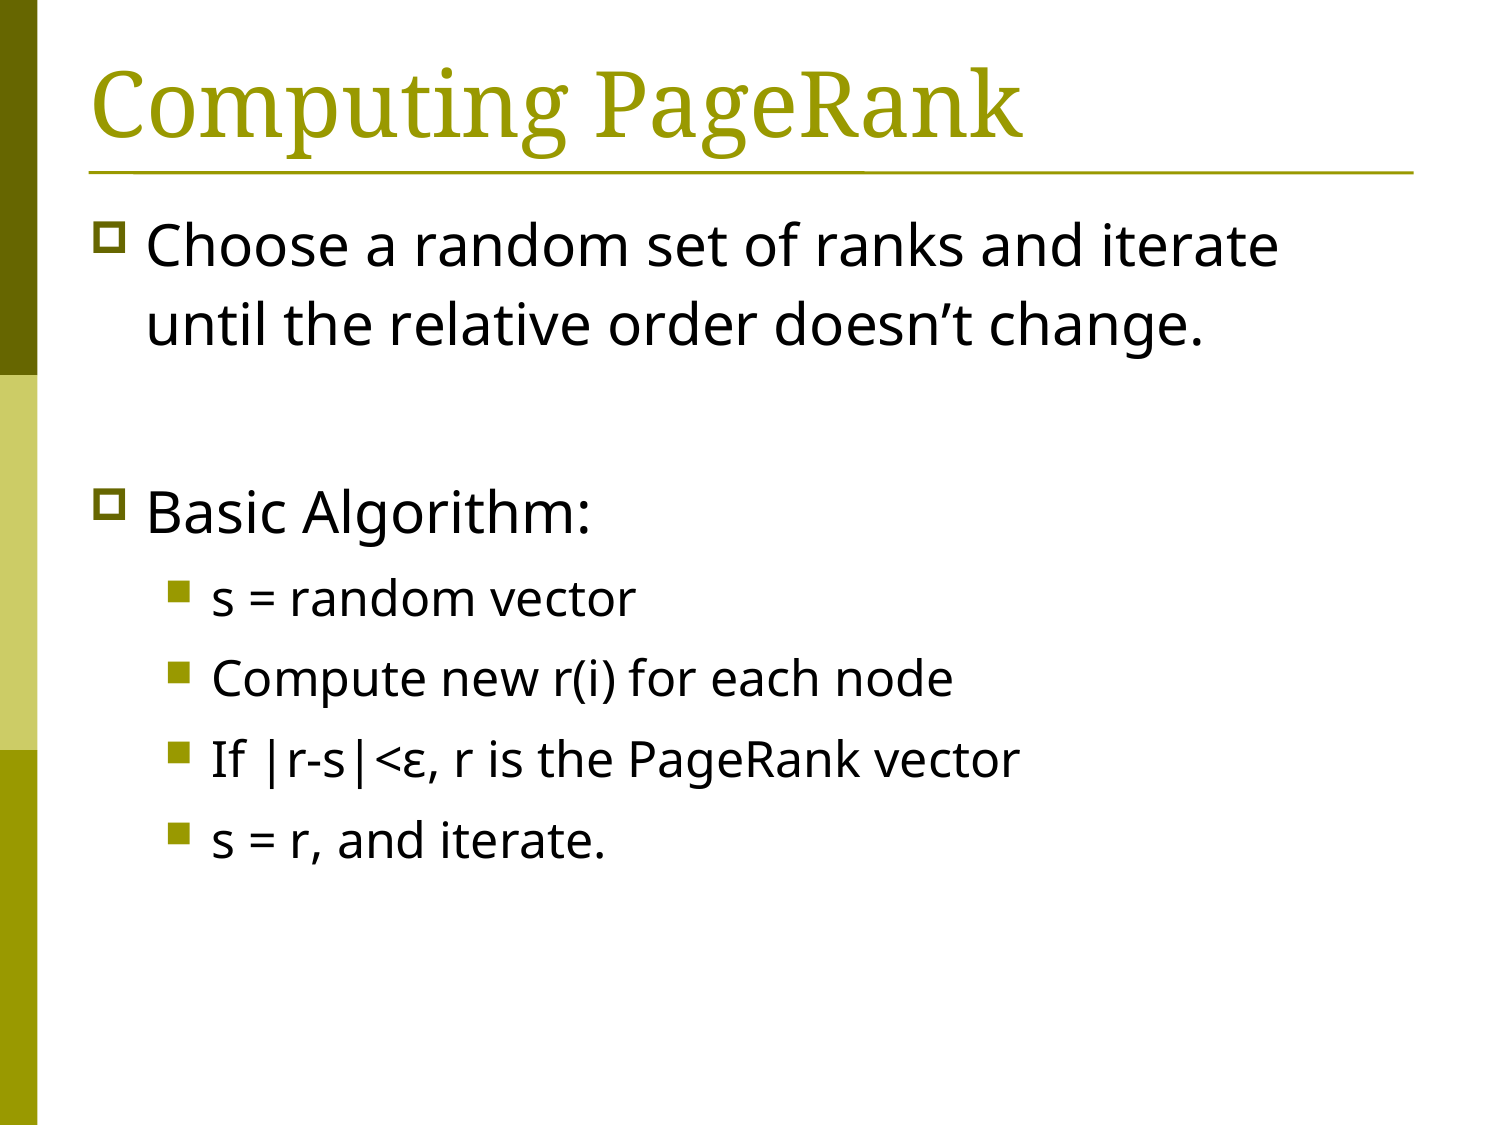

# Computing PageRank
Choose a random set of ranks and iterate until the relative order doesn’t change.
Basic Algorithm:
s = random vector
Compute new r(i) for each node
If |r-s|<ε, r is the PageRank vector
s = r, and iterate.